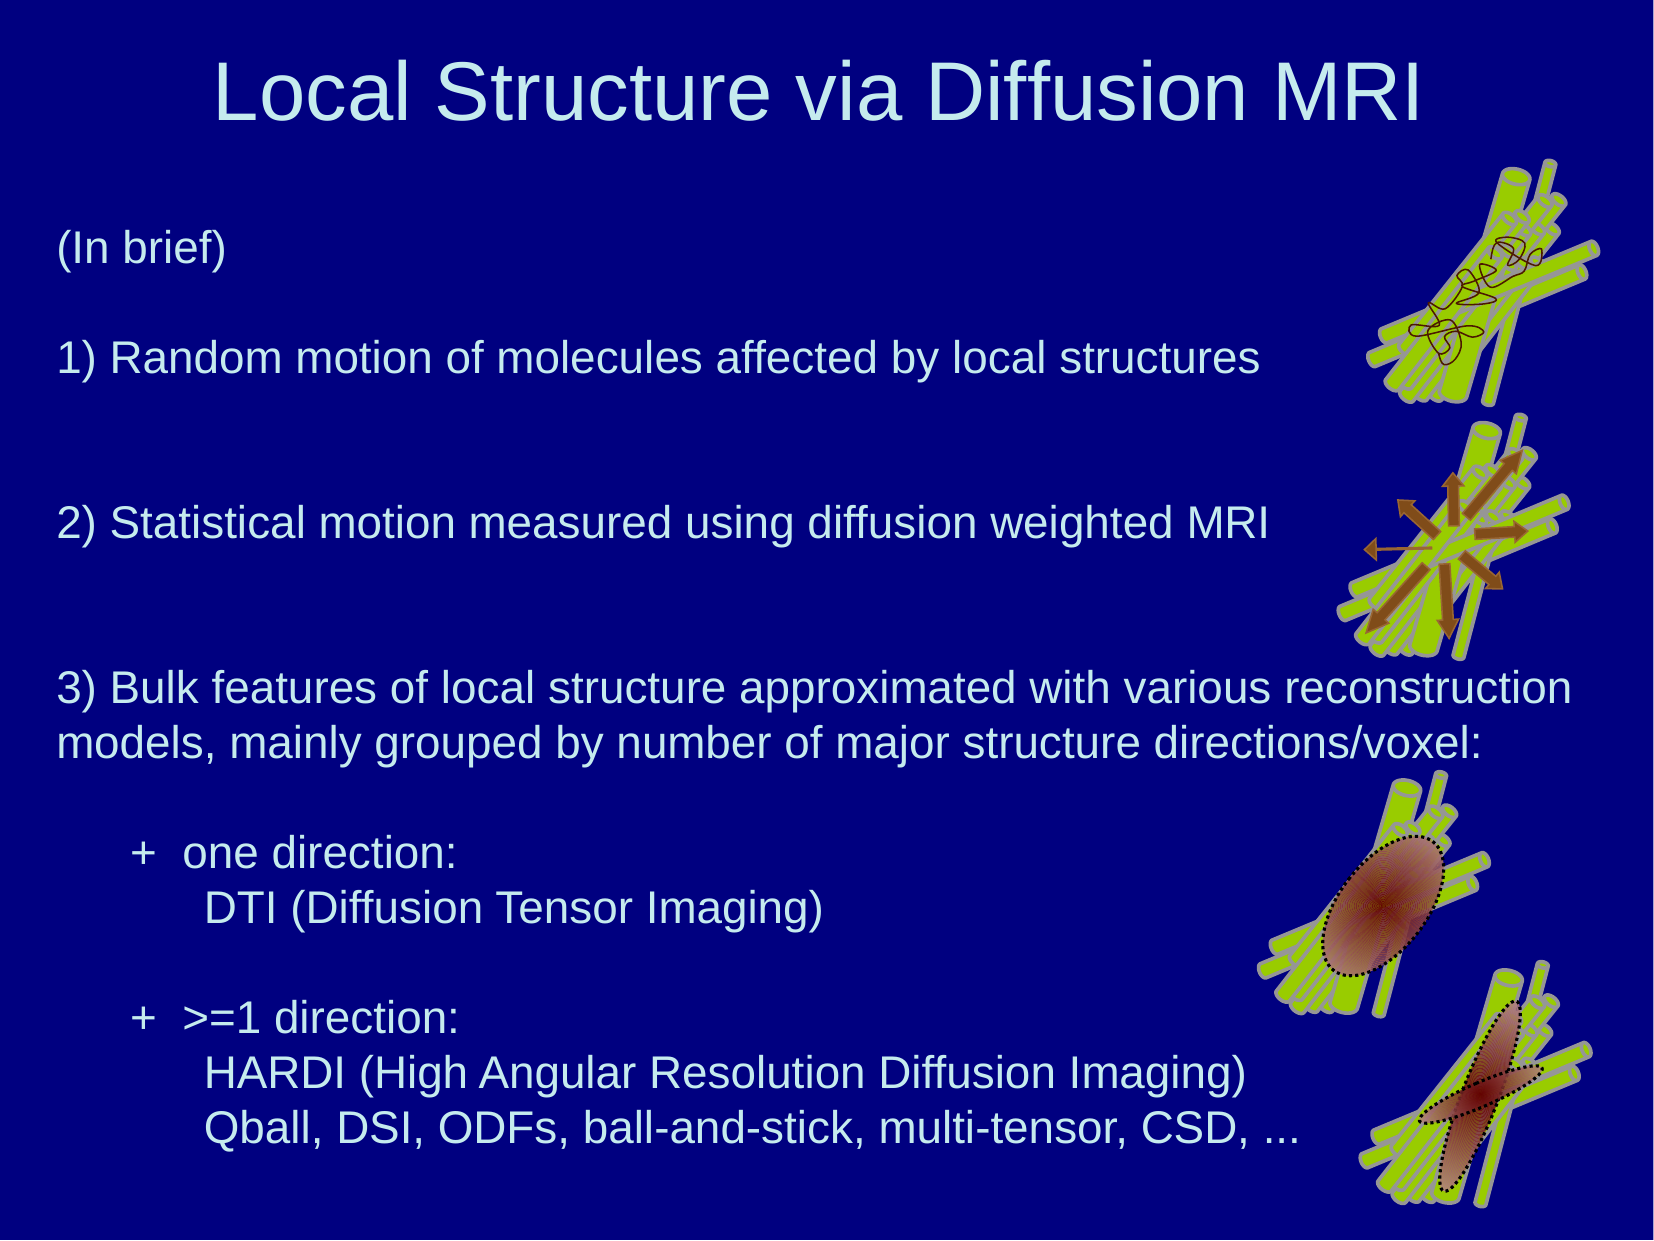

# Local Structure via Diffusion MRI
(In brief)
1) Random motion of molecules affected by local structures
2) Statistical motion measured using diffusion weighted MRI
3) Bulk features of local structure approximated with various reconstruction
models, mainly grouped by number of major structure directions/voxel:
	+ one direction:
		DTI (Diffusion Tensor Imaging)
	+ >=1 direction:
		HARDI (High Angular Resolution Diffusion Imaging)
		Qball, DSI, ODFs, ball-and-stick, multi-tensor, CSD, ...